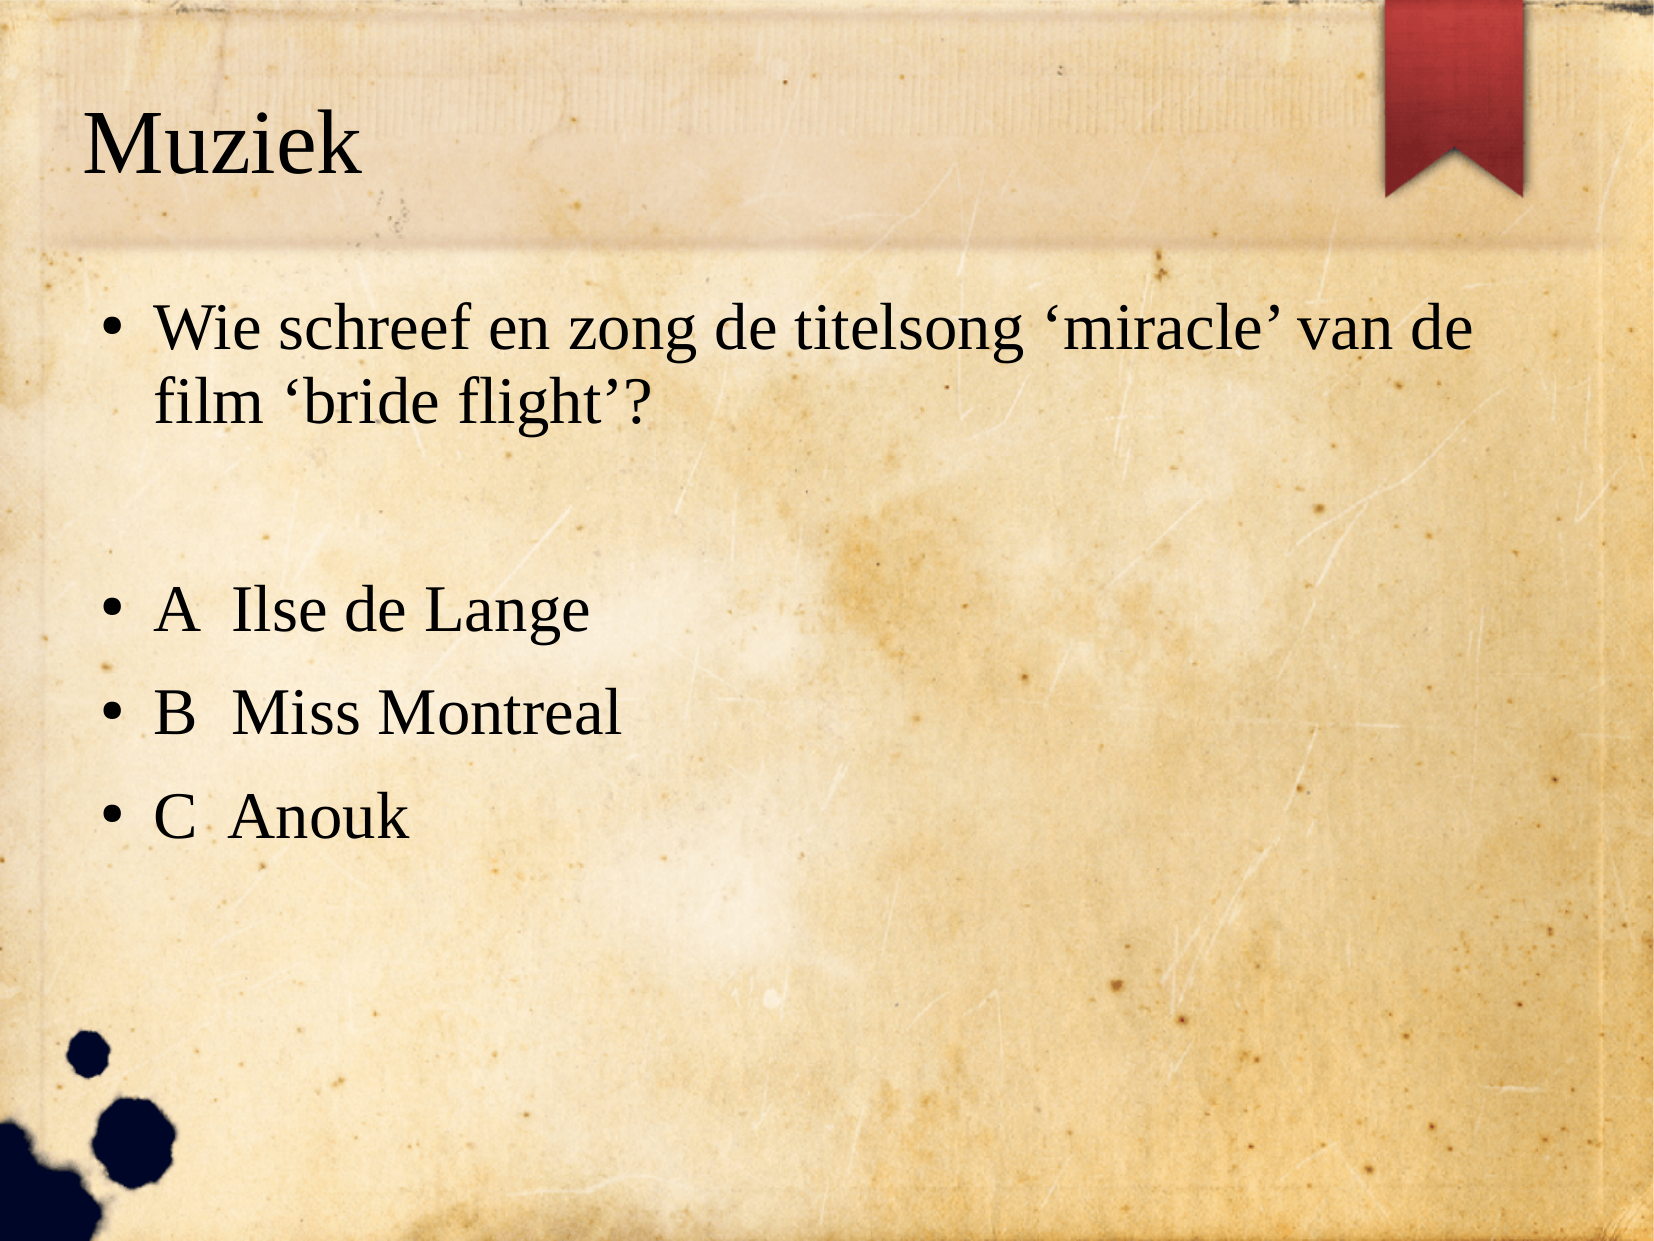

# Muziek
Wie schreef en zong de titelsong ‘miracle’ van de film ‘bride flight’?
A Ilse de Lange
B Miss Montreal
C Anouk